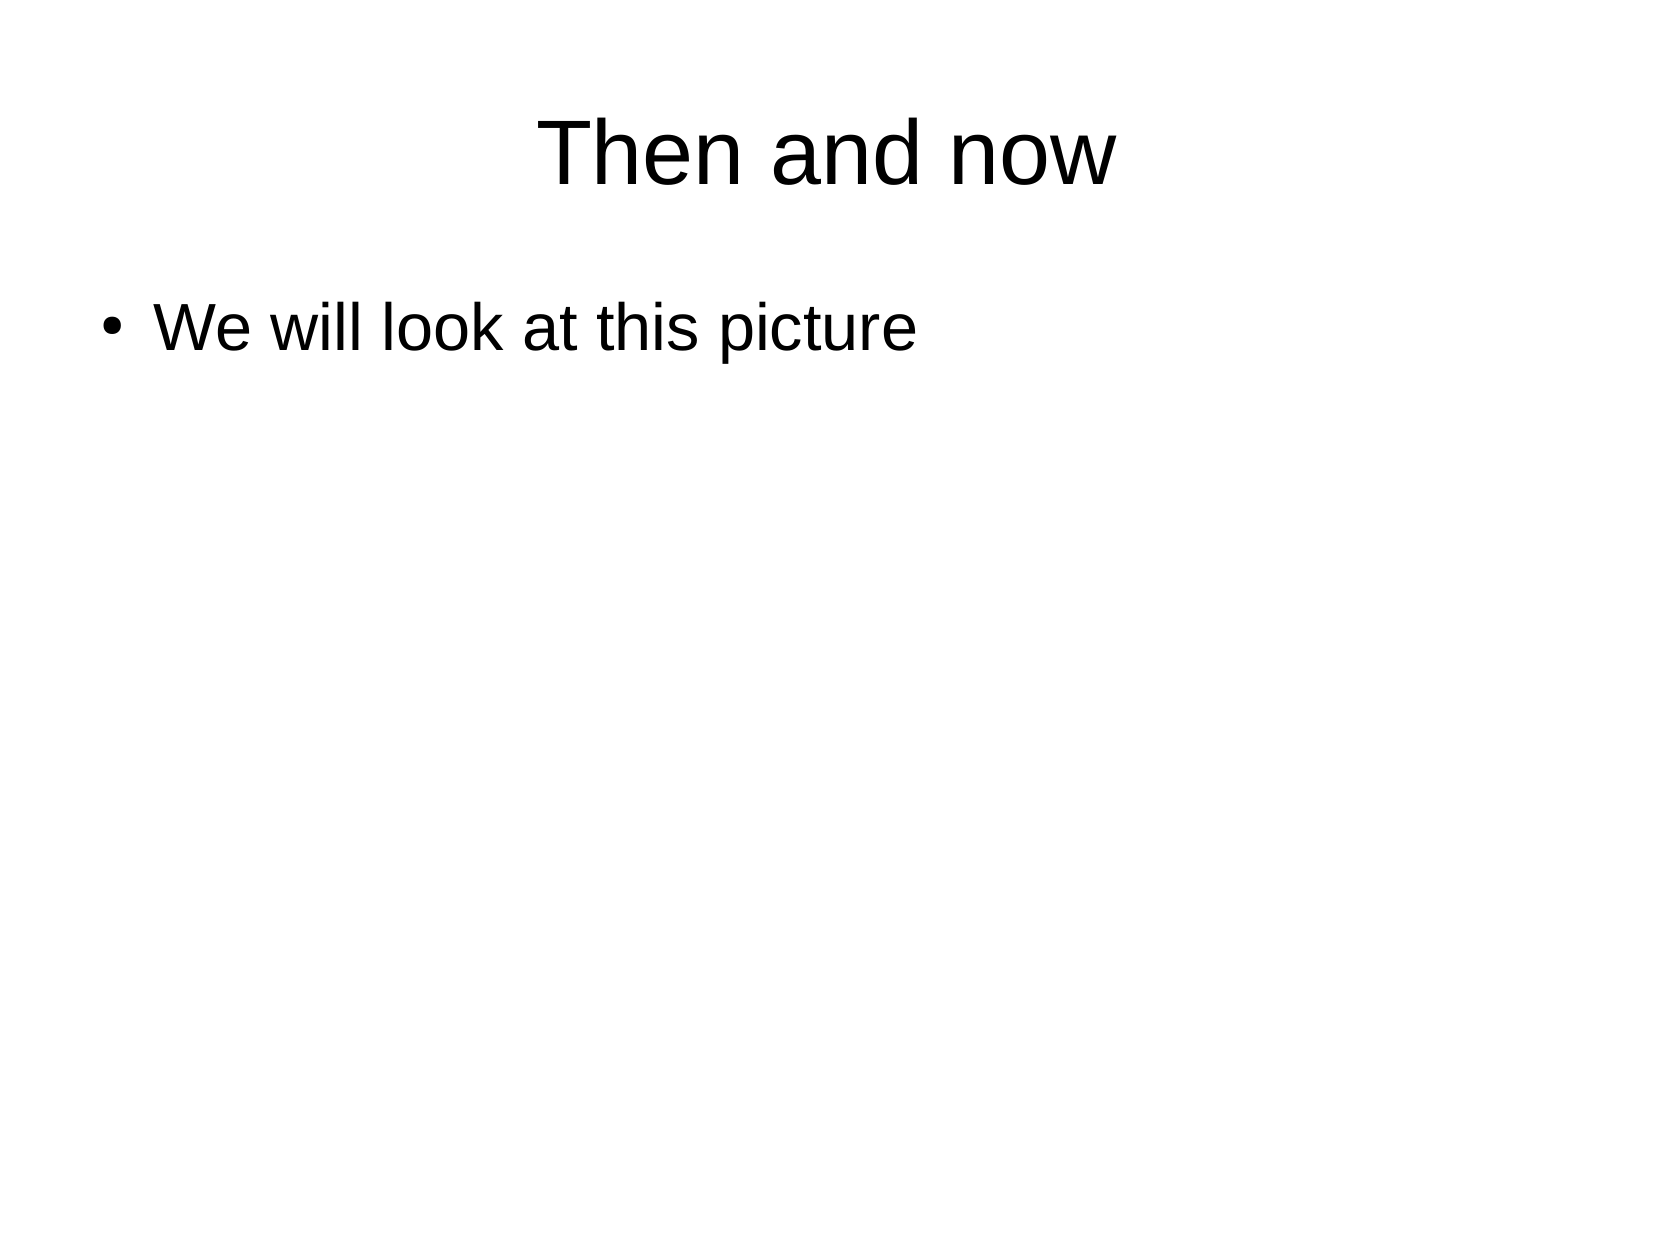

# Then and now
We will look at this picture